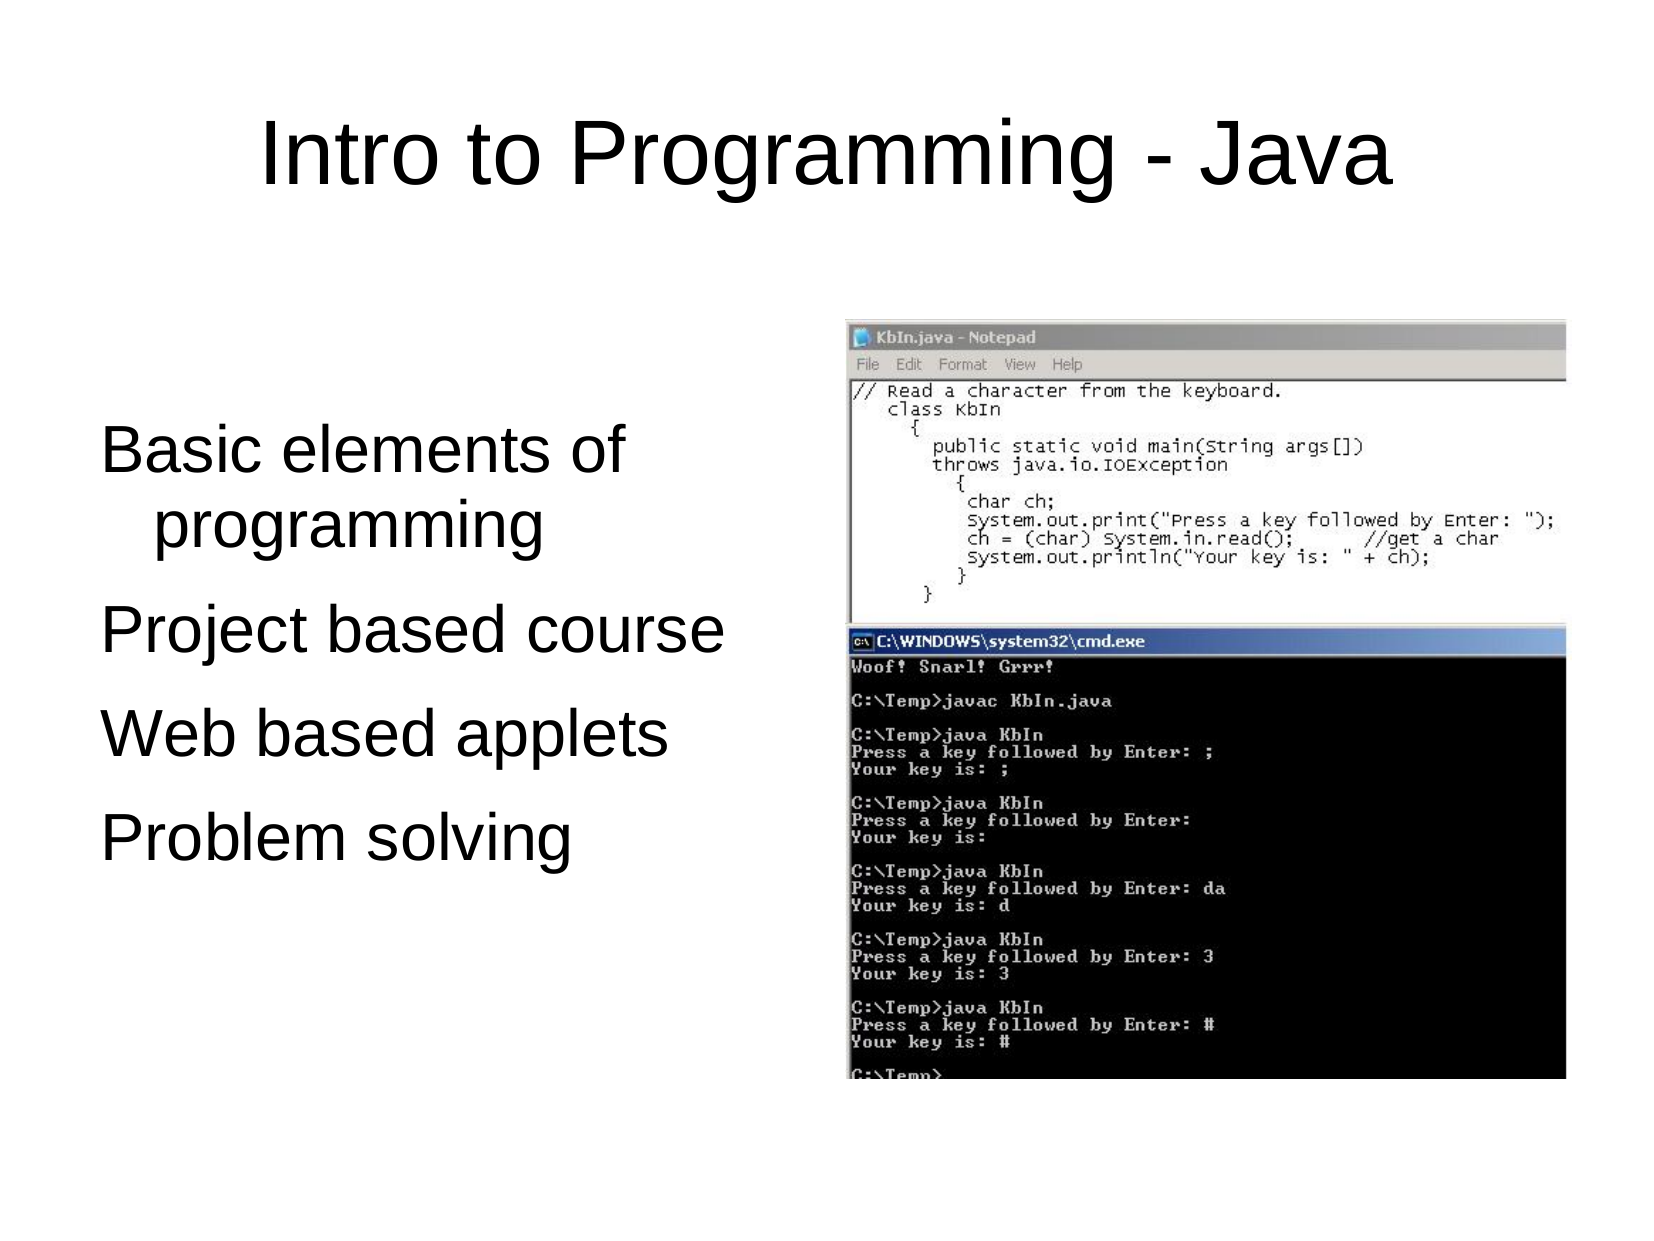

# Intro to Programming - Java
Basic elements of programming
Project based course
Web based applets
Problem solving